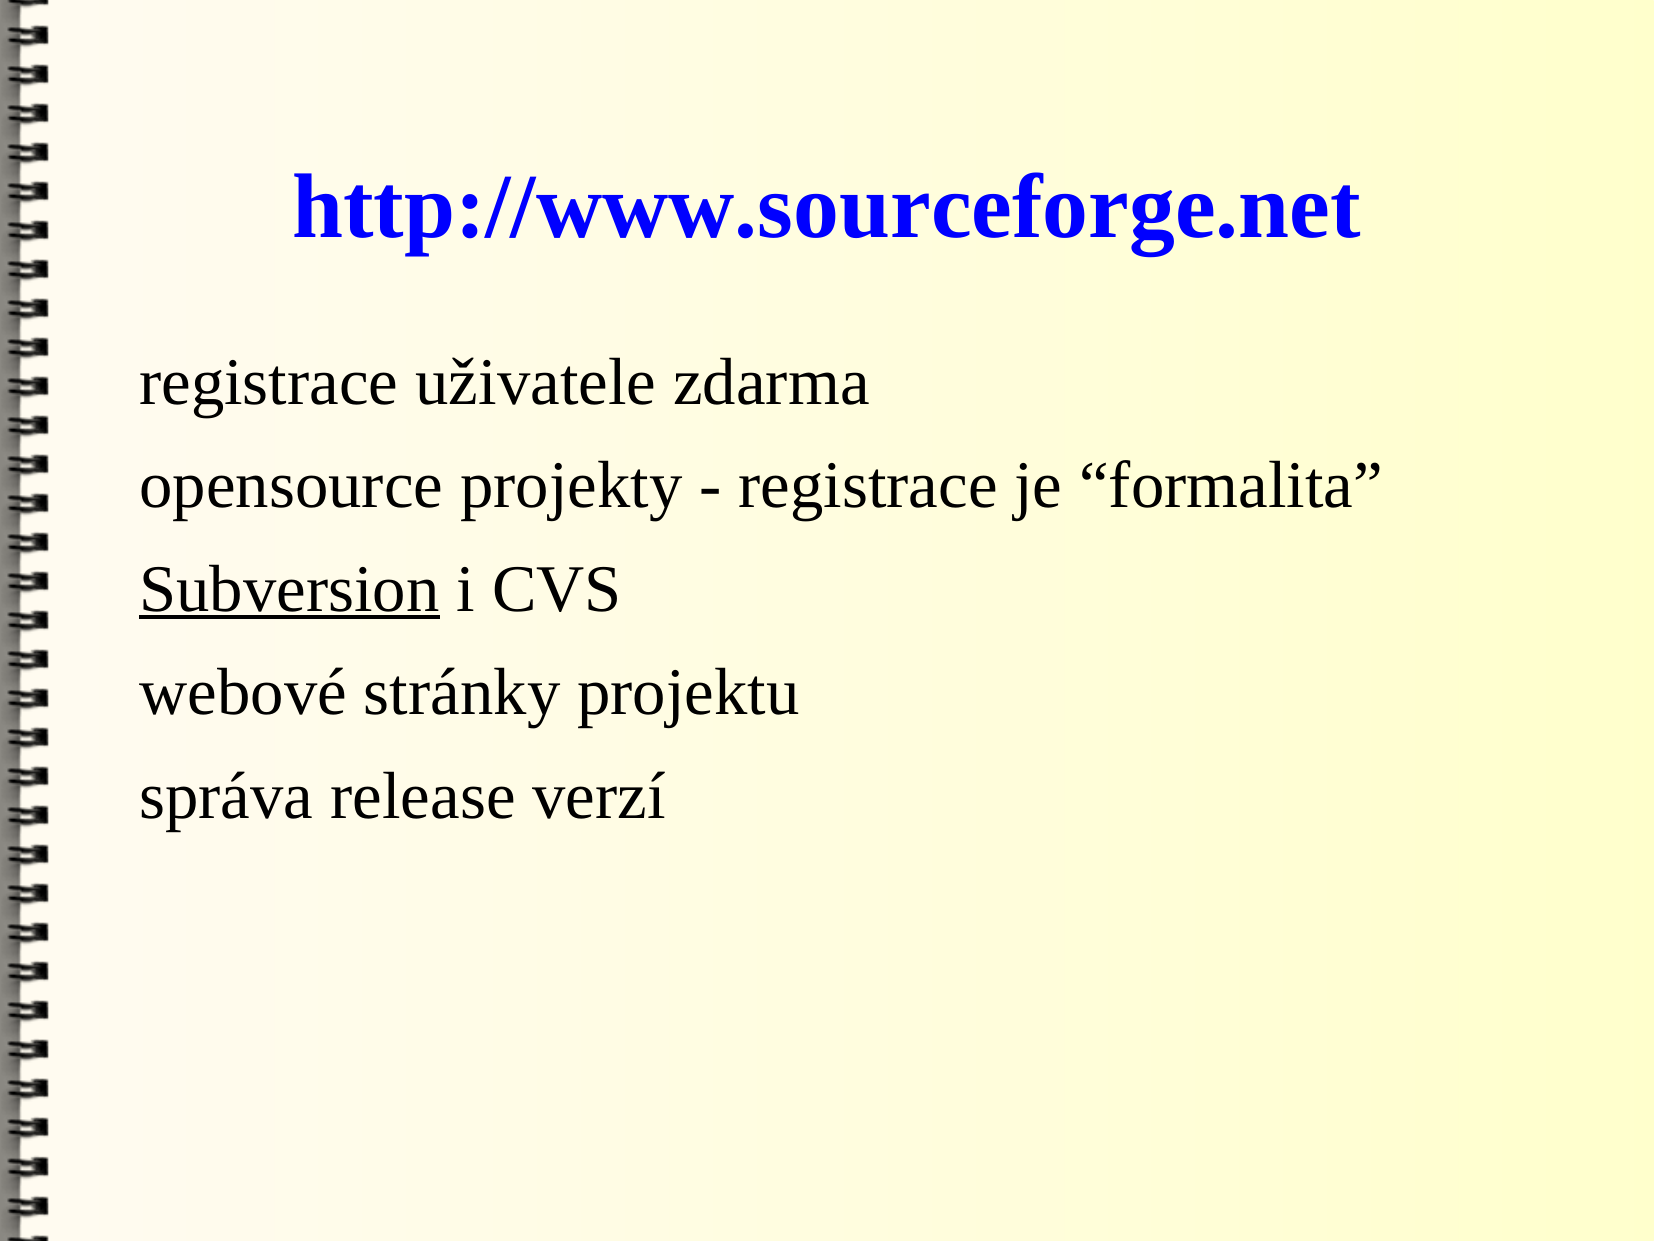

# http://www.sourceforge.net
registrace uživatele zdarma
opensource projekty - registrace je “formalita”
Subversion i CVS
webové stránky projektu
správa release verzí